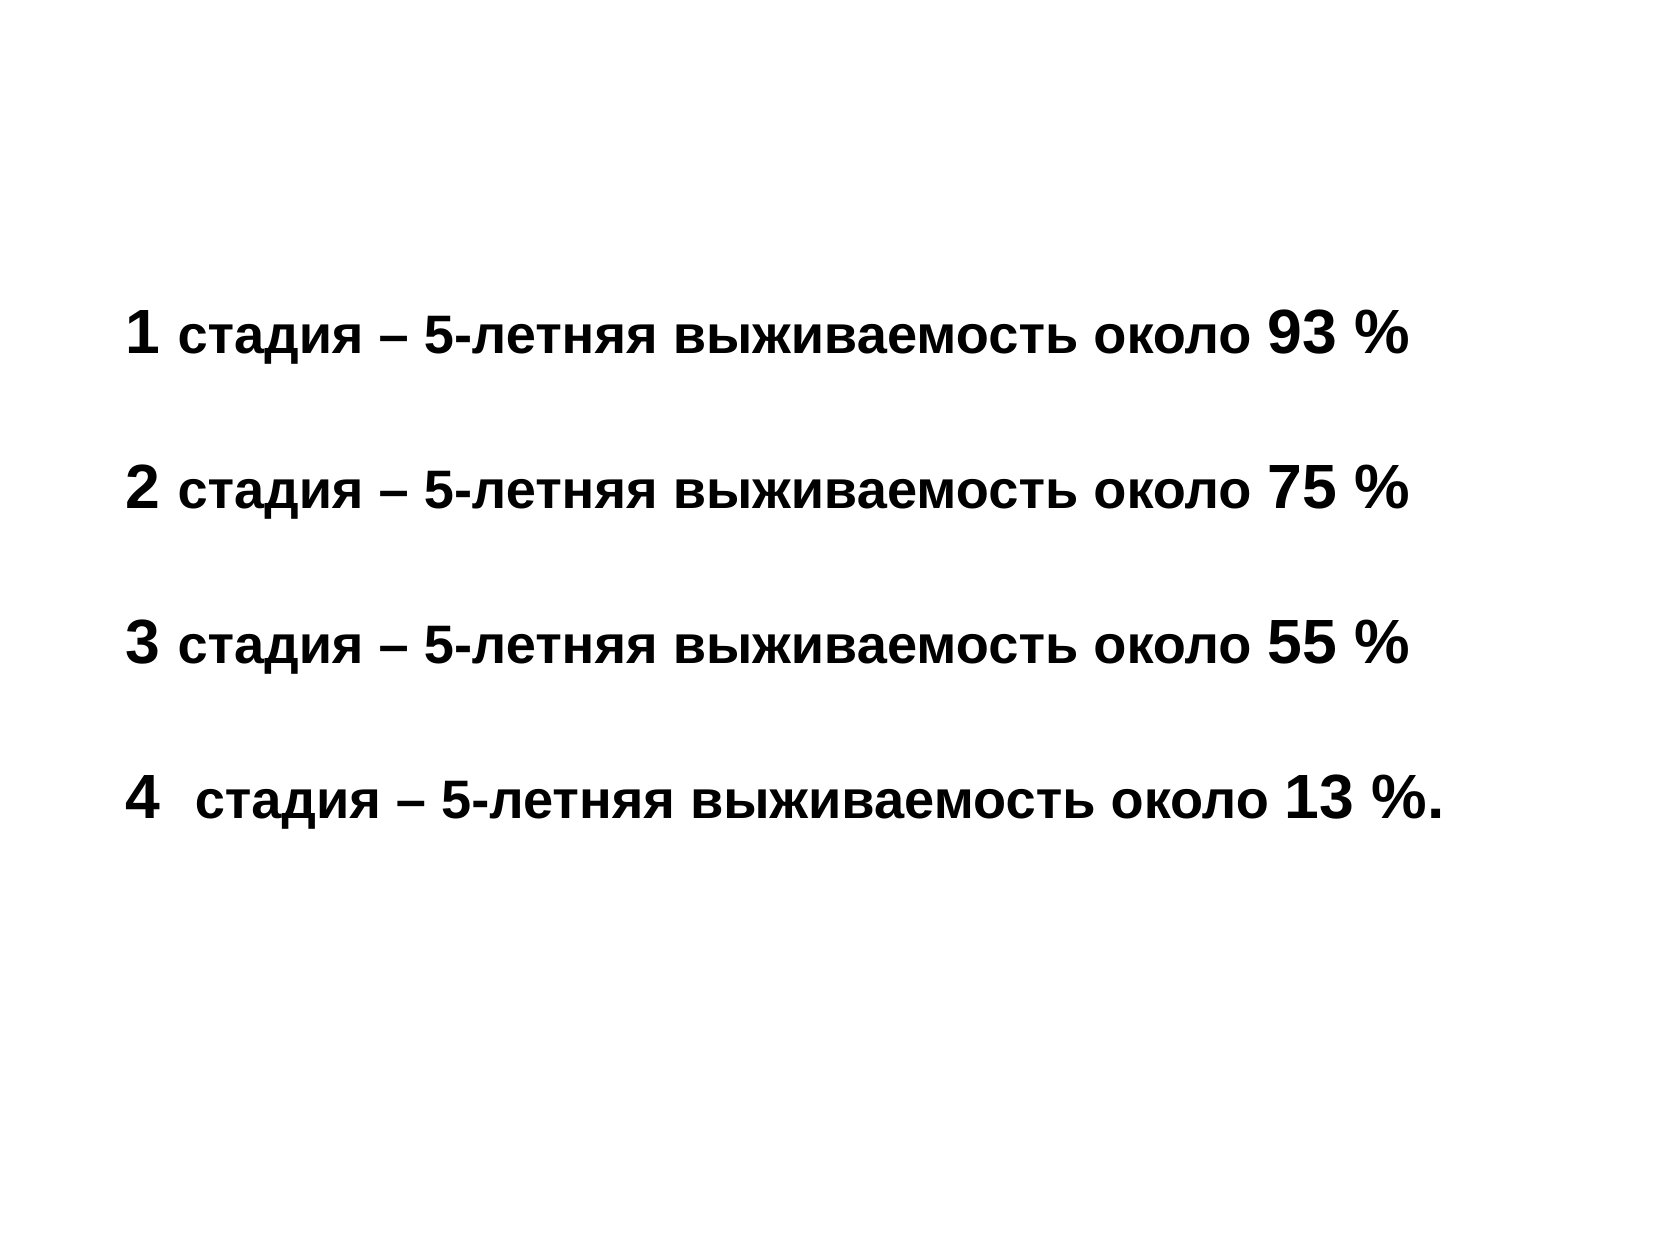

1 стадия – 5-летняя выживаемость около 93 %
2 стадия – 5-летняя выживаемость около 75 %
3 стадия – 5-летняя выживаемость около 55 %
4 стадия – 5-летняя выживаемость около 13 %.